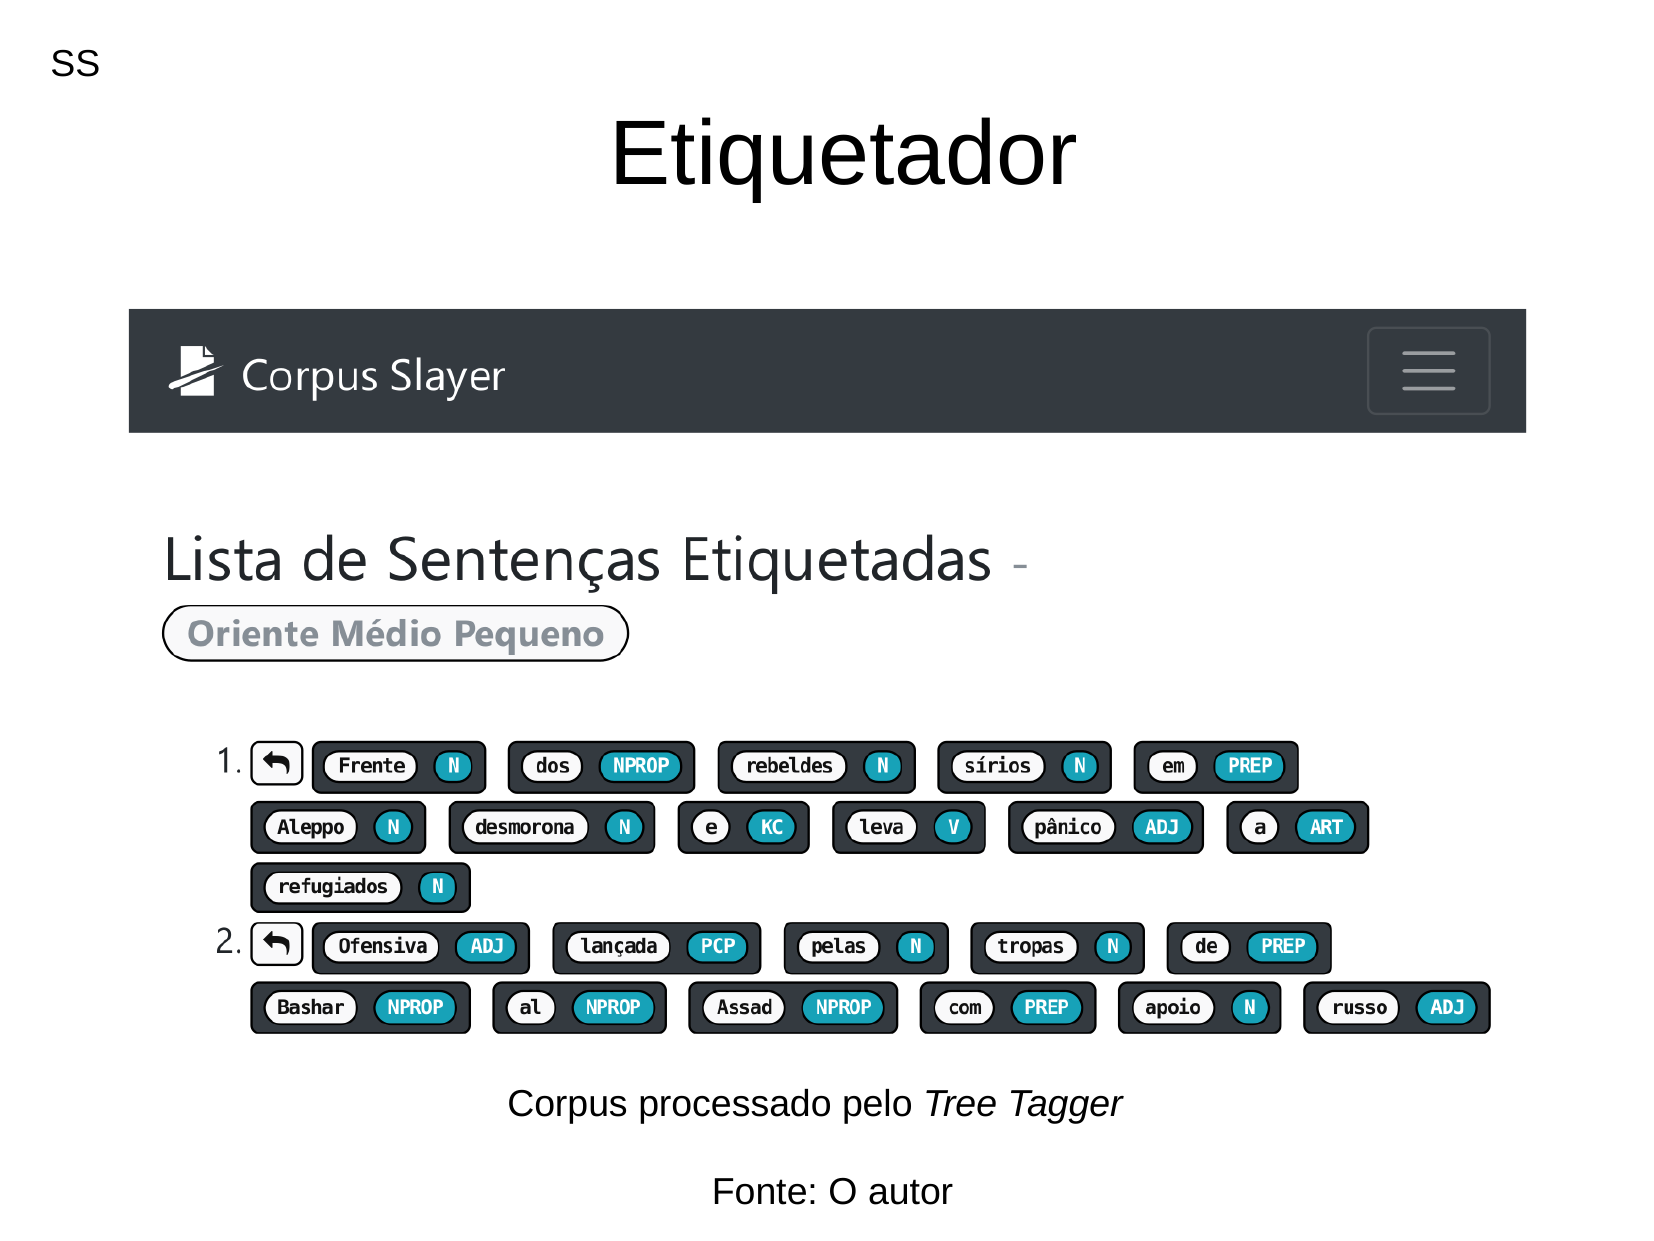

SS
# Etiquetador
Corpus processado pelo Tree Tagger
Fonte: O autor